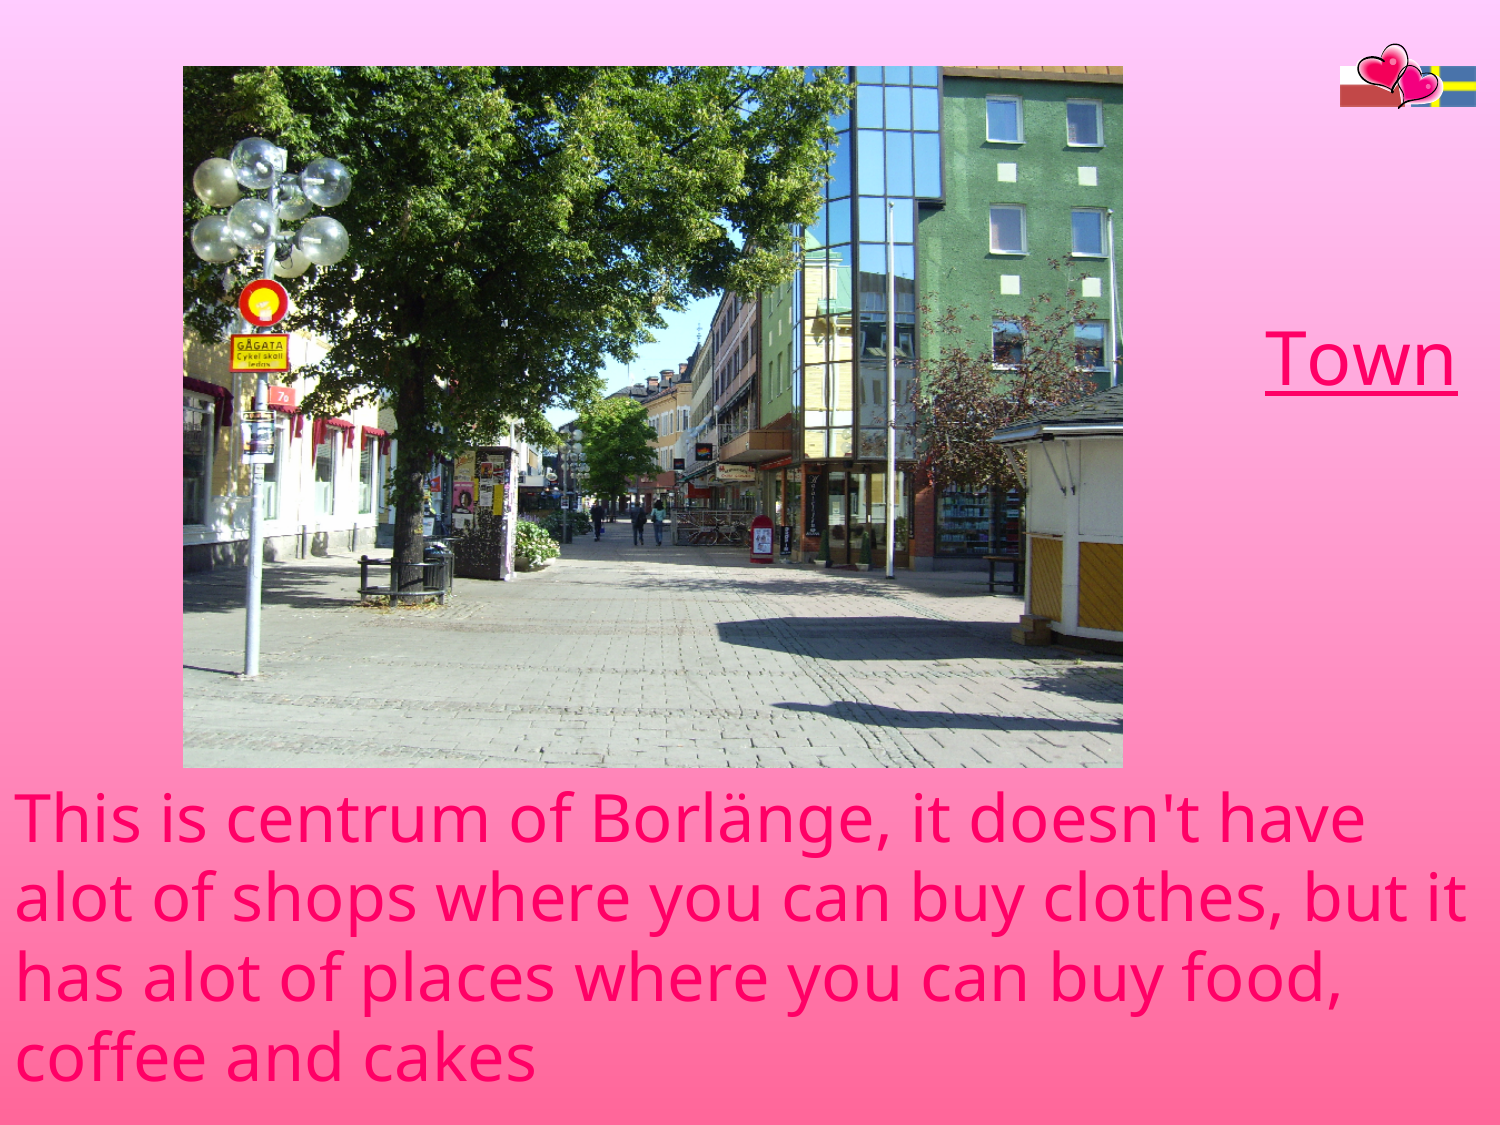

Town
This is centrum of Borlänge, it doesn't have alot of shops where you can buy clothes, but it has alot of places where you can buy food, coffee and cakes